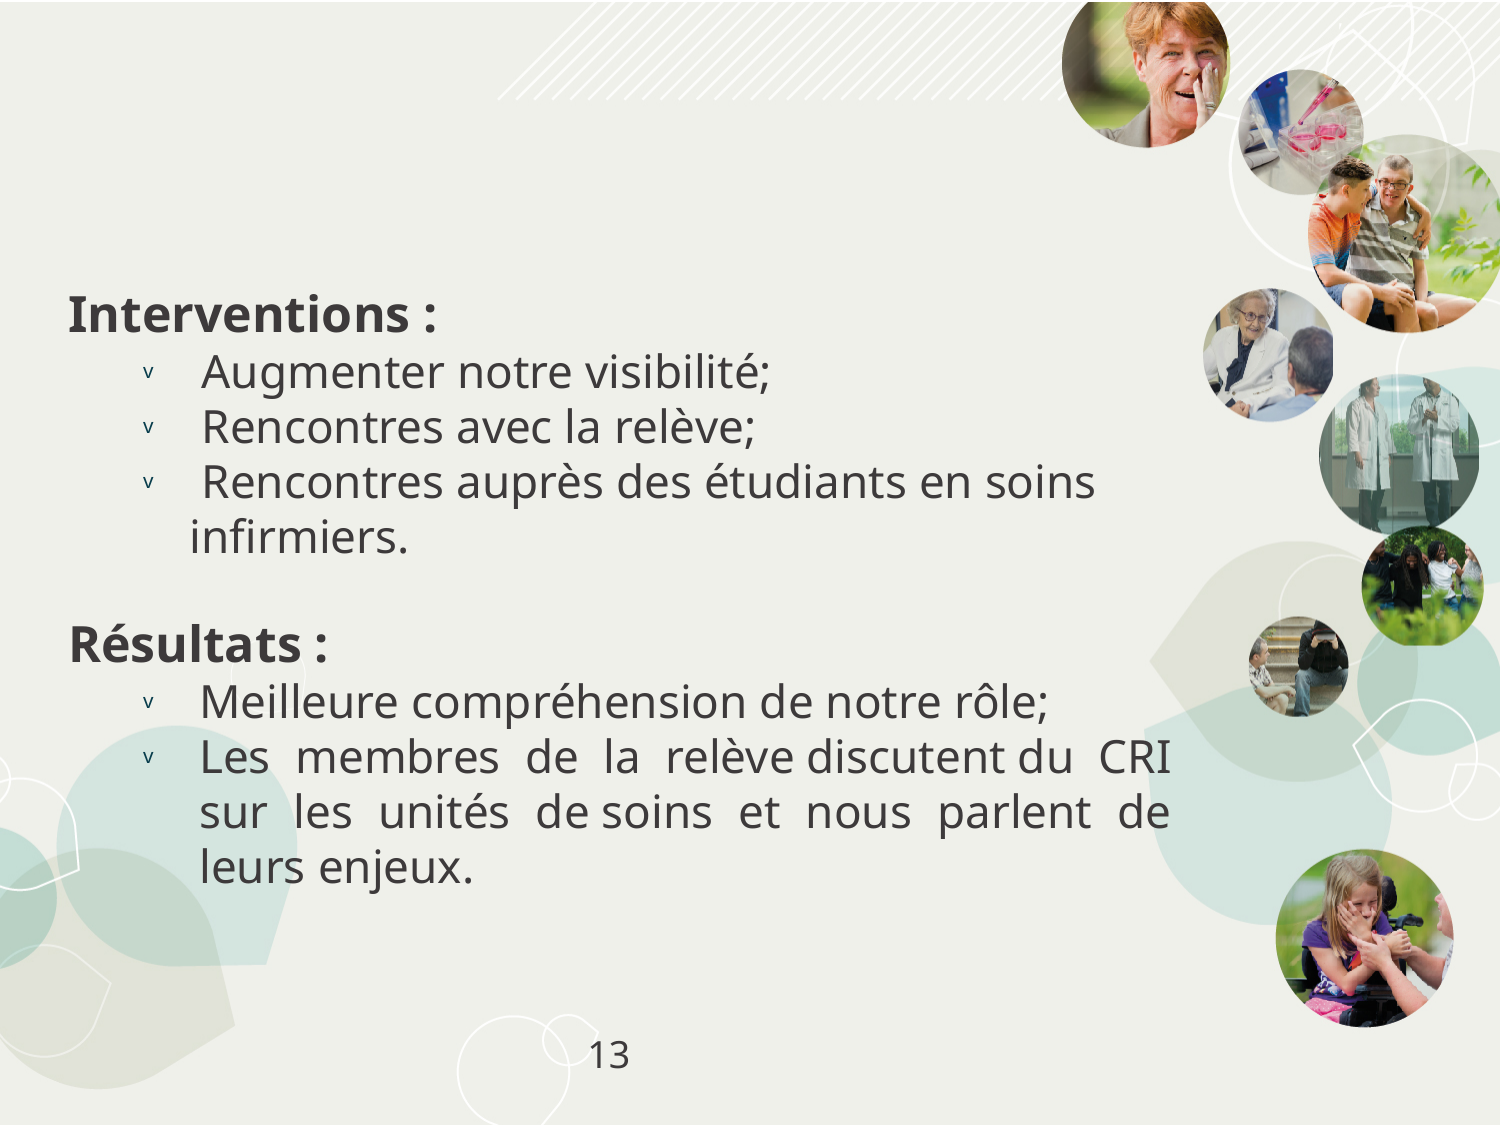

Compréhension des mandats
Interventions :
 Augmenter notre visibilité;
 Rencontres avec la relève;
 Rencontres auprès des étudiants en soins infirmiers.
Résultats :
Meilleure compréhension de notre rôle;
Les membres de la relève discutent du CRI sur les unités de soins et nous parlent de leurs enjeux.